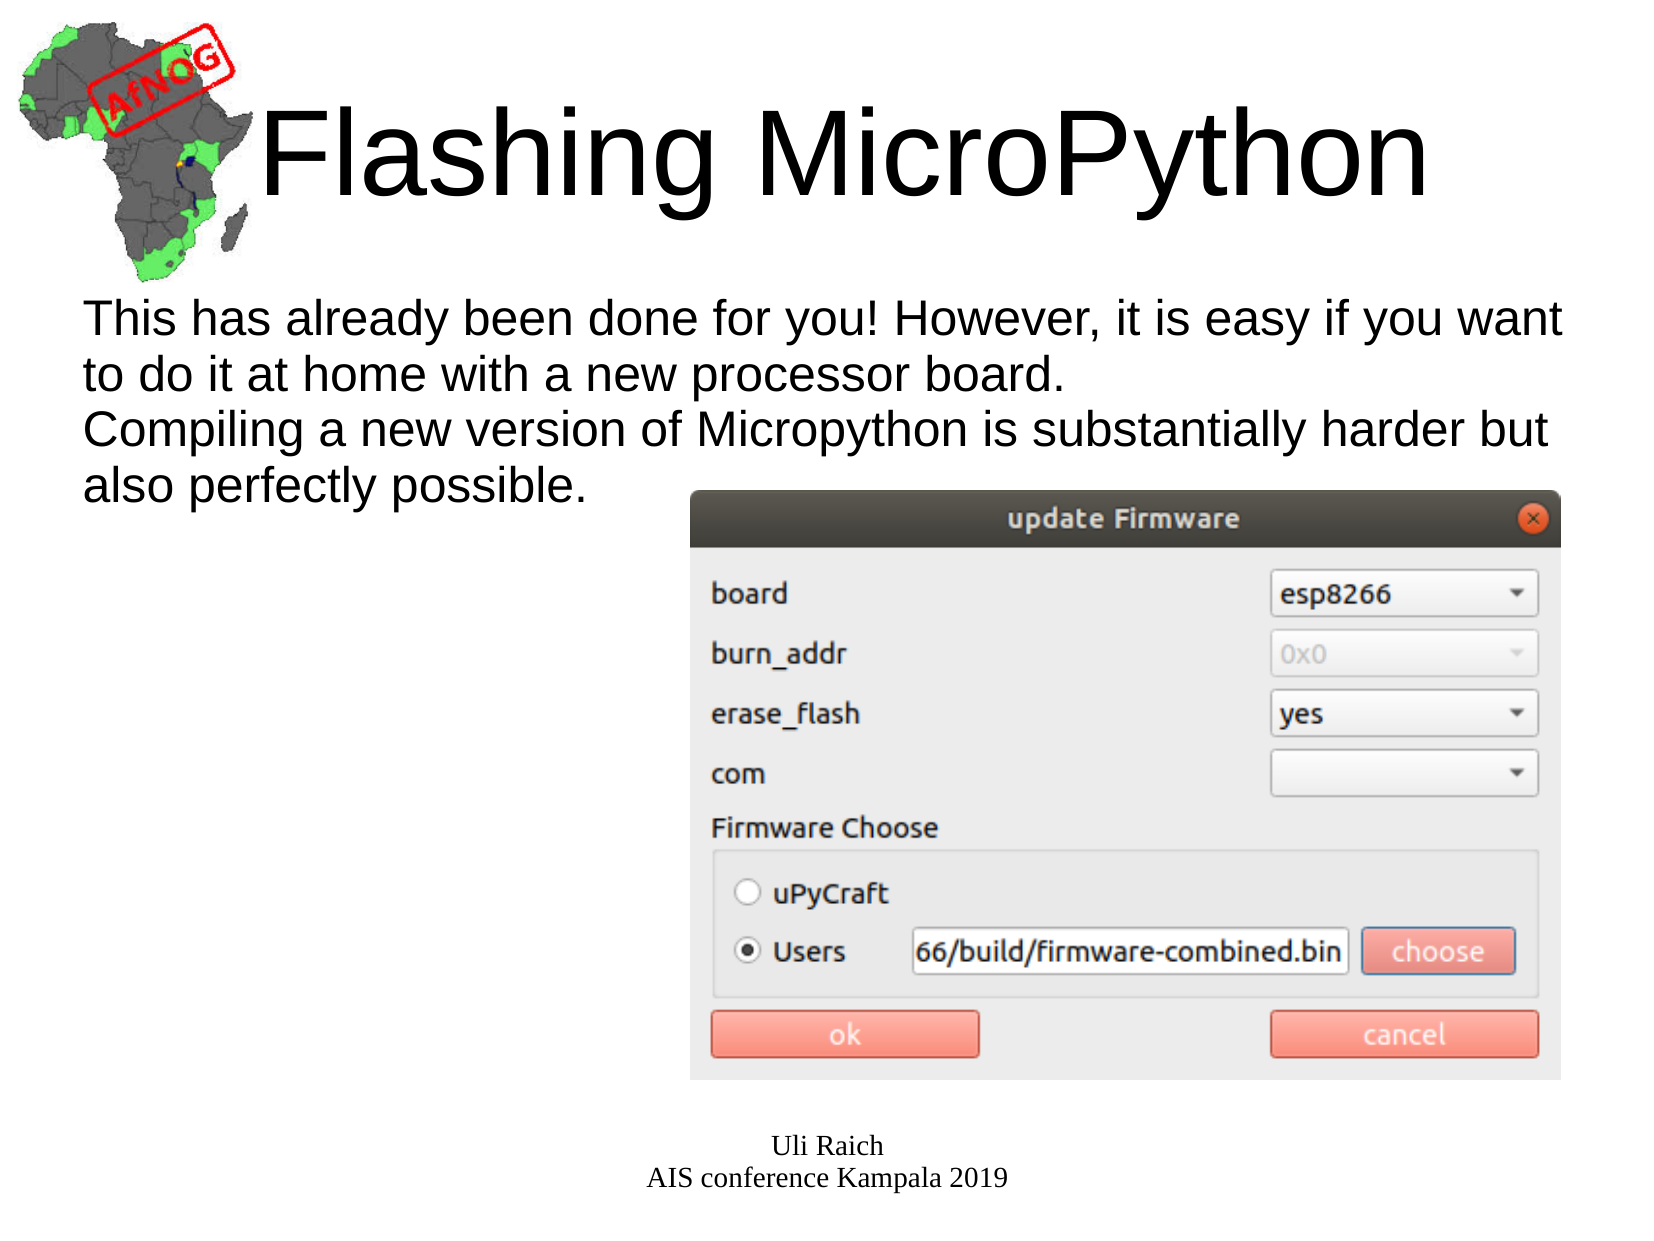

# Flashing MicroPython
This has already been done for you! However, it is easy if you want to do it at home with a new processor board.
Compiling a new version of Micropython is substantially harder but also perfectly possible.